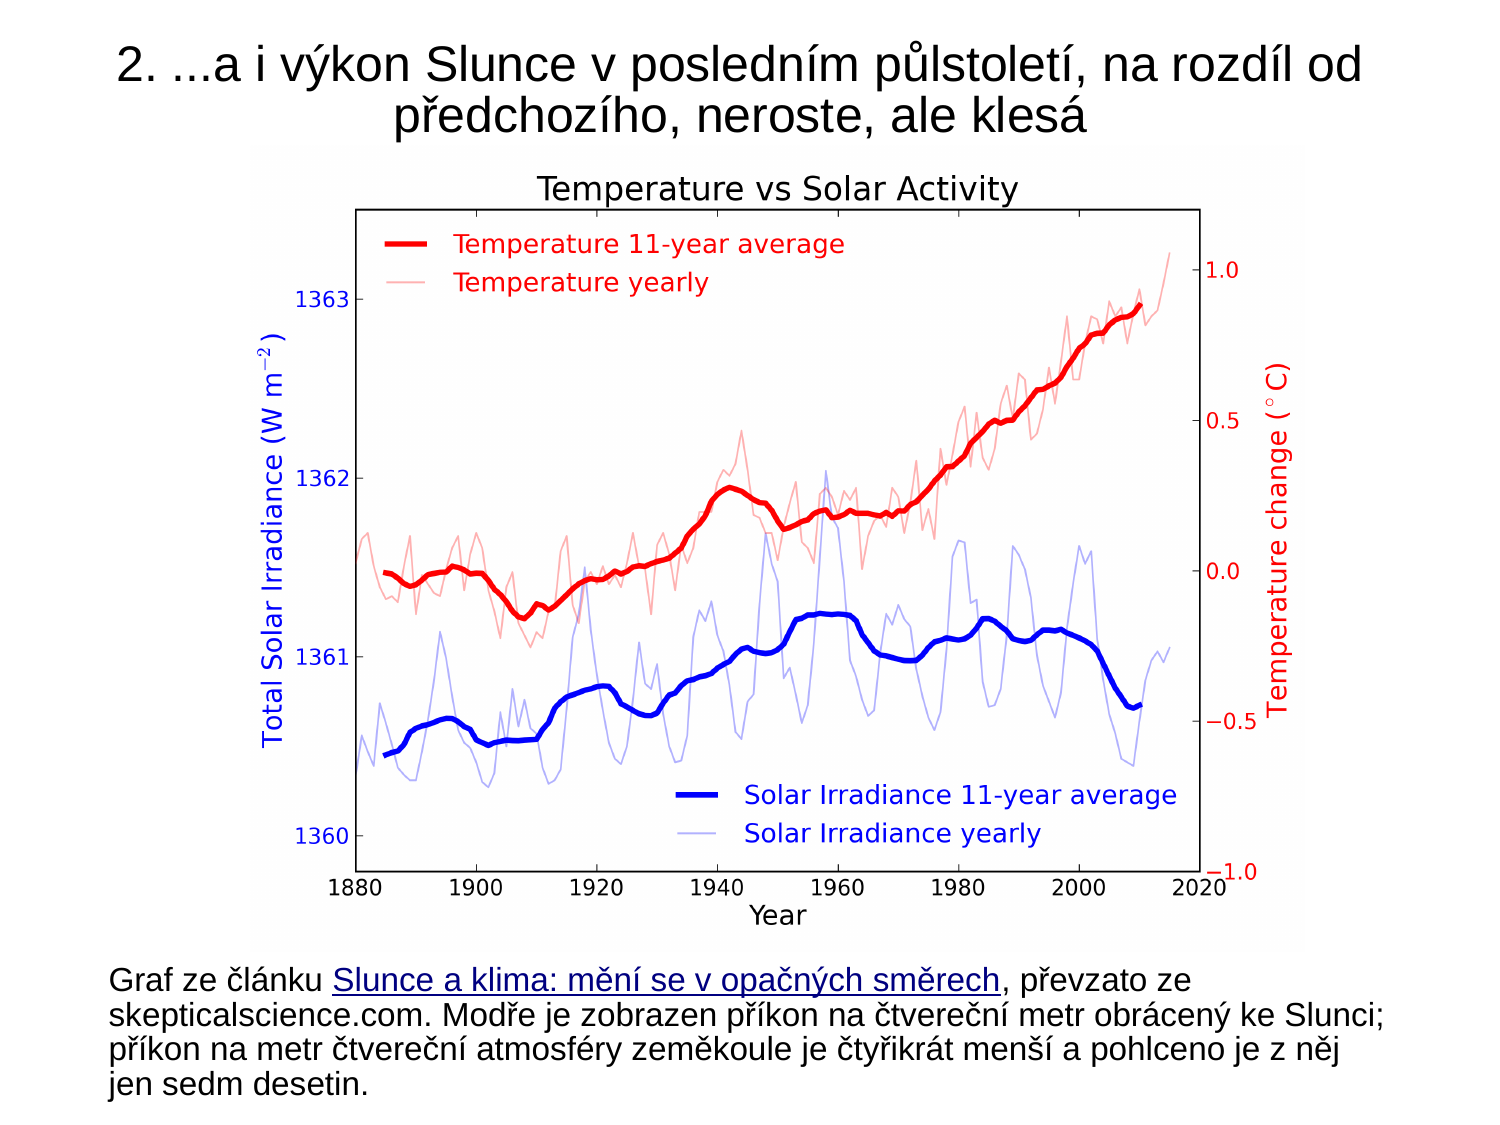

# 2. ...a i výkon Slunce v posledním půlstoletí, na rozdíl od předchozího, neroste, ale klesá
Graf ze článku Slunce a klima: mění se v opačných směrech, převzato ze skepticalscience.com. Modře je zobrazen příkon na čtvereční metr obrácený ke Slunci; příkon na metr čtvereční atmosféry zeměkoule je čtyřikrát menší a pohlceno je z něj jen sedm desetin.